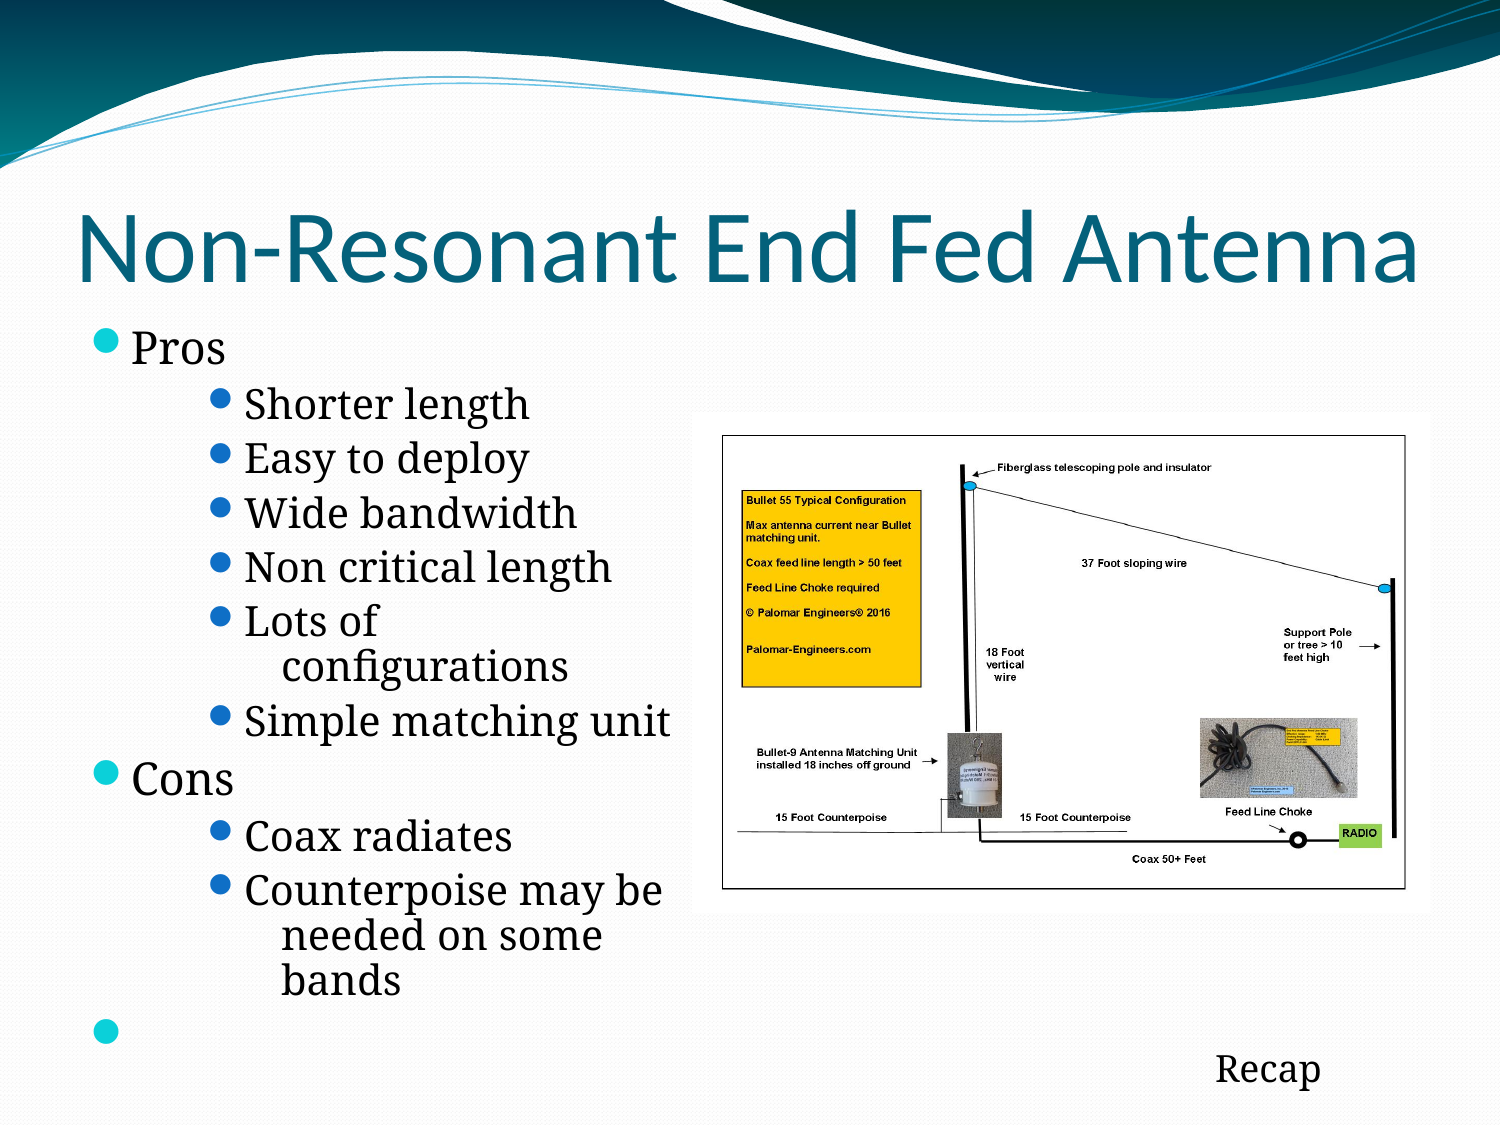

# Non-Resonant End Fed Antenna
Pros
Shorter length
Easy to deploy
Wide bandwidth
Non critical length
Lots of configurations
Simple matching unit
Cons
Coax radiates
Counterpoise may be needed on some bands
Recap